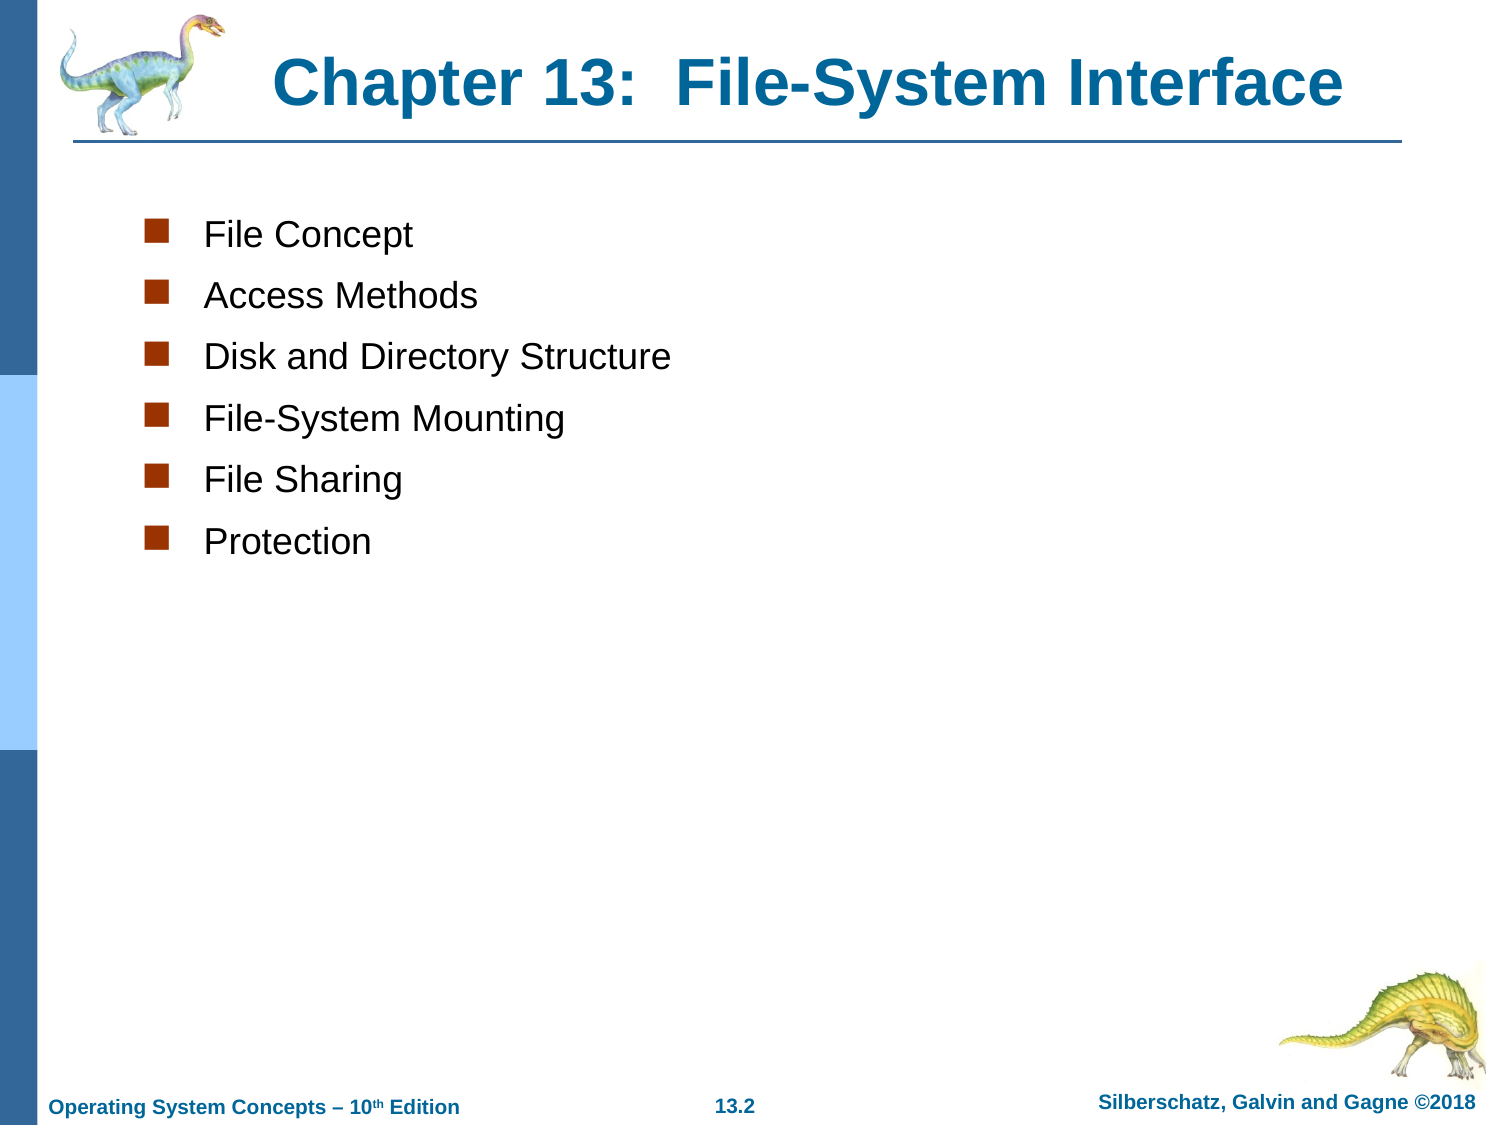

# Chapter 13: File-System Interface
File Concept
Access Methods
Disk and Directory Structure
File-System Mounting
File Sharing
Protection